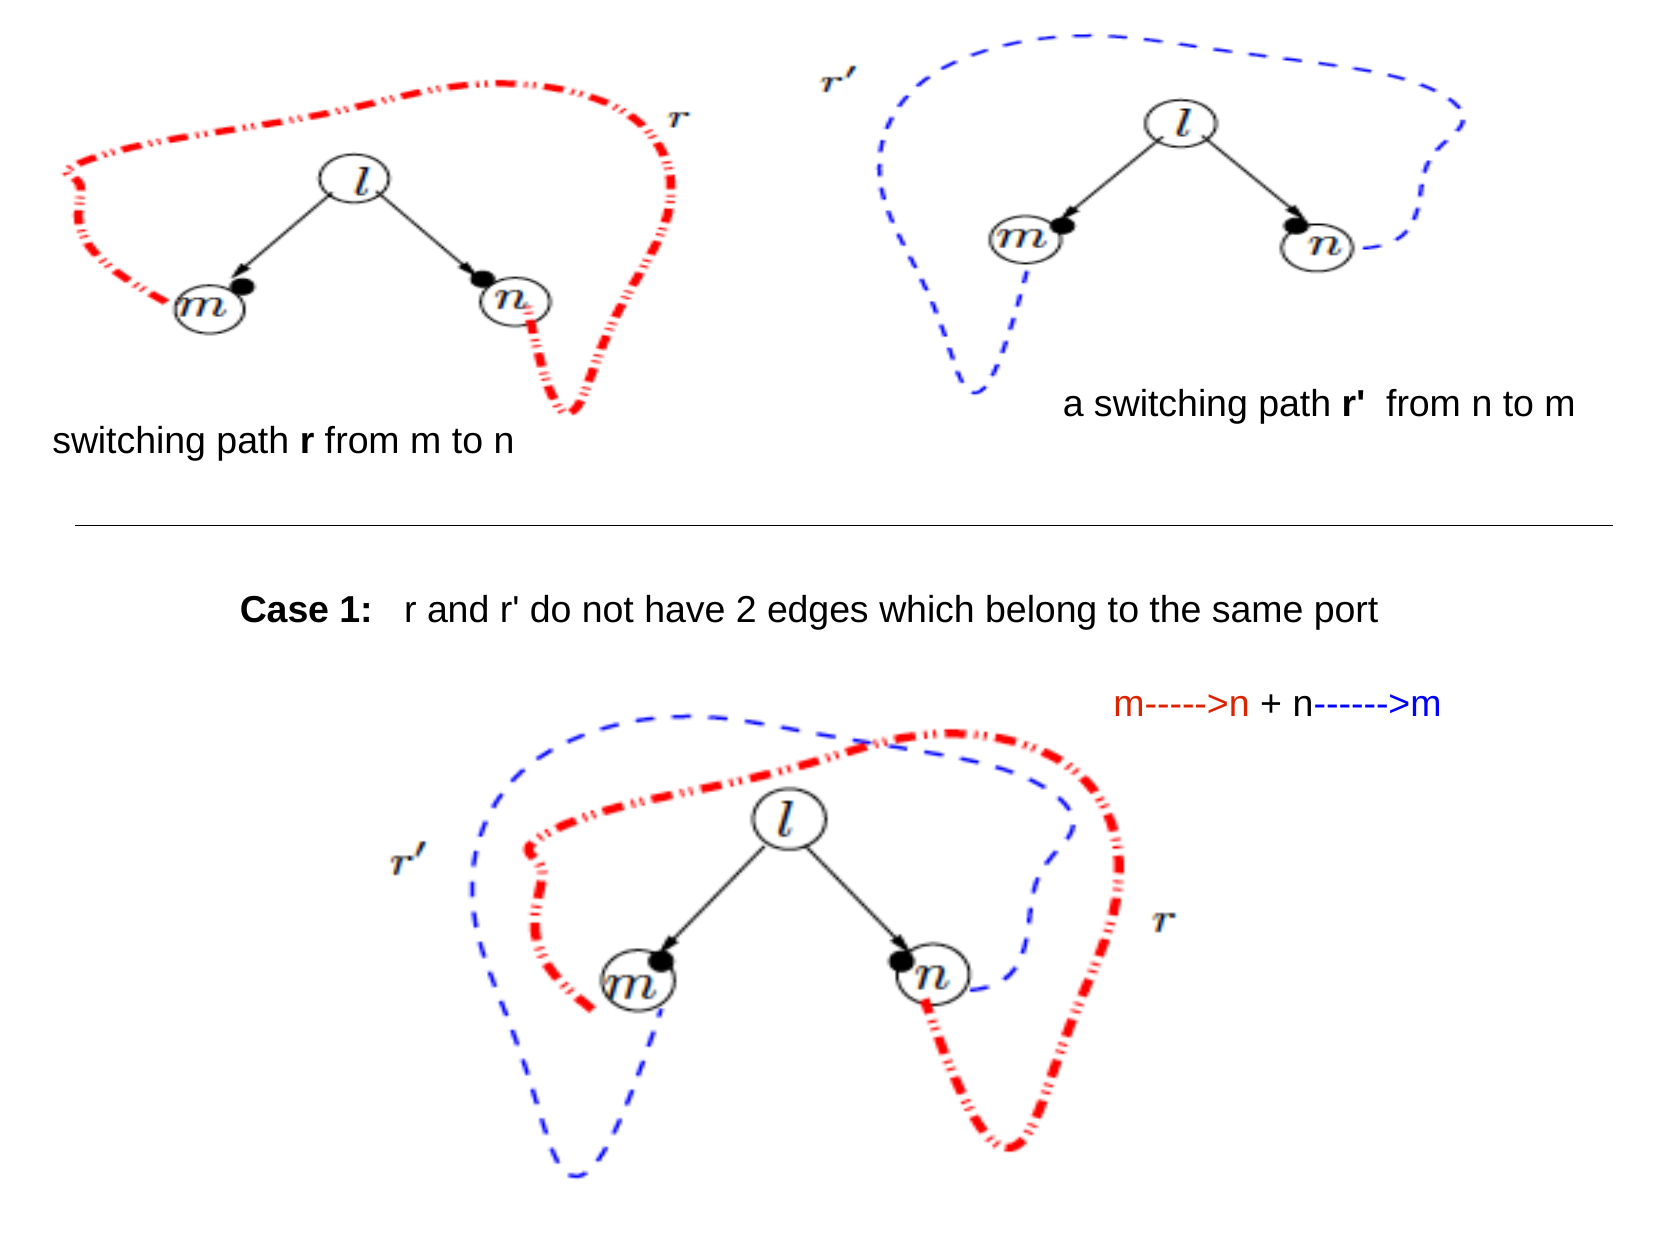

a switching path r' from n to m
switching path r from m to n
Case 1: r and r' do not have 2 edges which belong to the same port
m----->n + n------>m